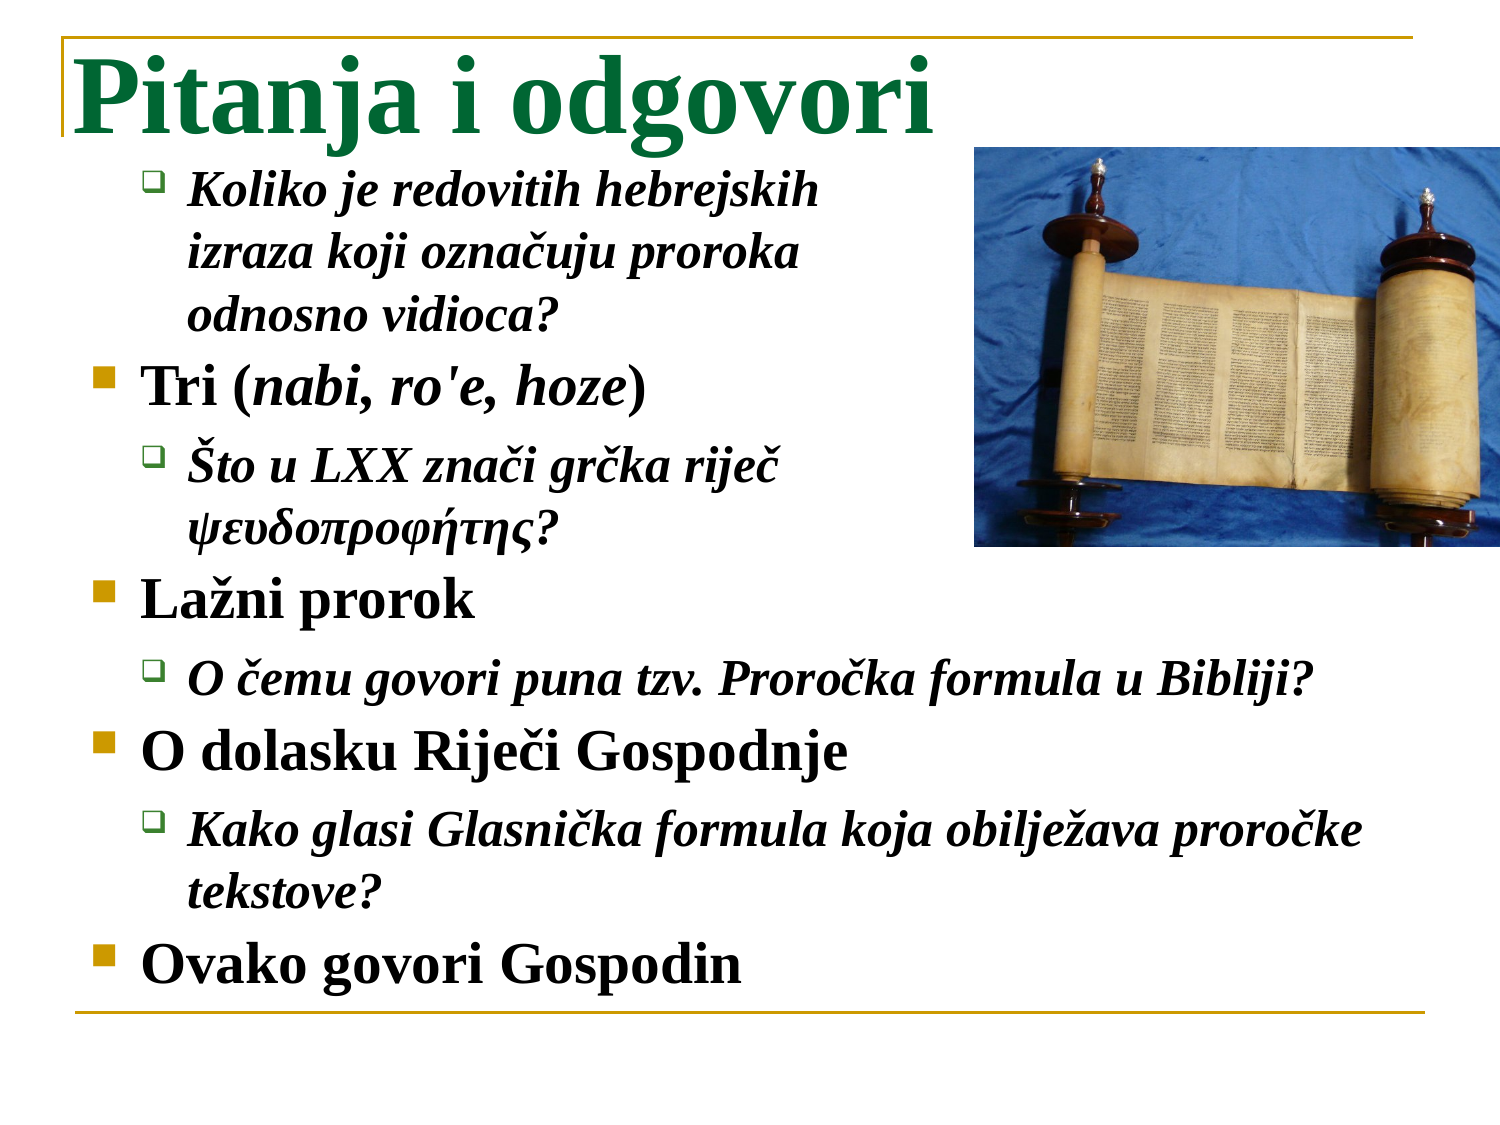

# Pitanja i odgovori
Koliko je redovitih hebrejskih
izraza koji označuju proroka
odnosno vidioca?
Tri (nabi, ro'e, hoze)
Što u LXX znači grčka riječ
ψευδοπροφήτης?
Lažni prorok
O čemu govori puna tzv. Proročka formula u Bibliji?
O dolasku Riječi Gospodnje
Kako glasi Glasnička formula koja obilježava proročke tekstove?
Ovako govori Gospodin